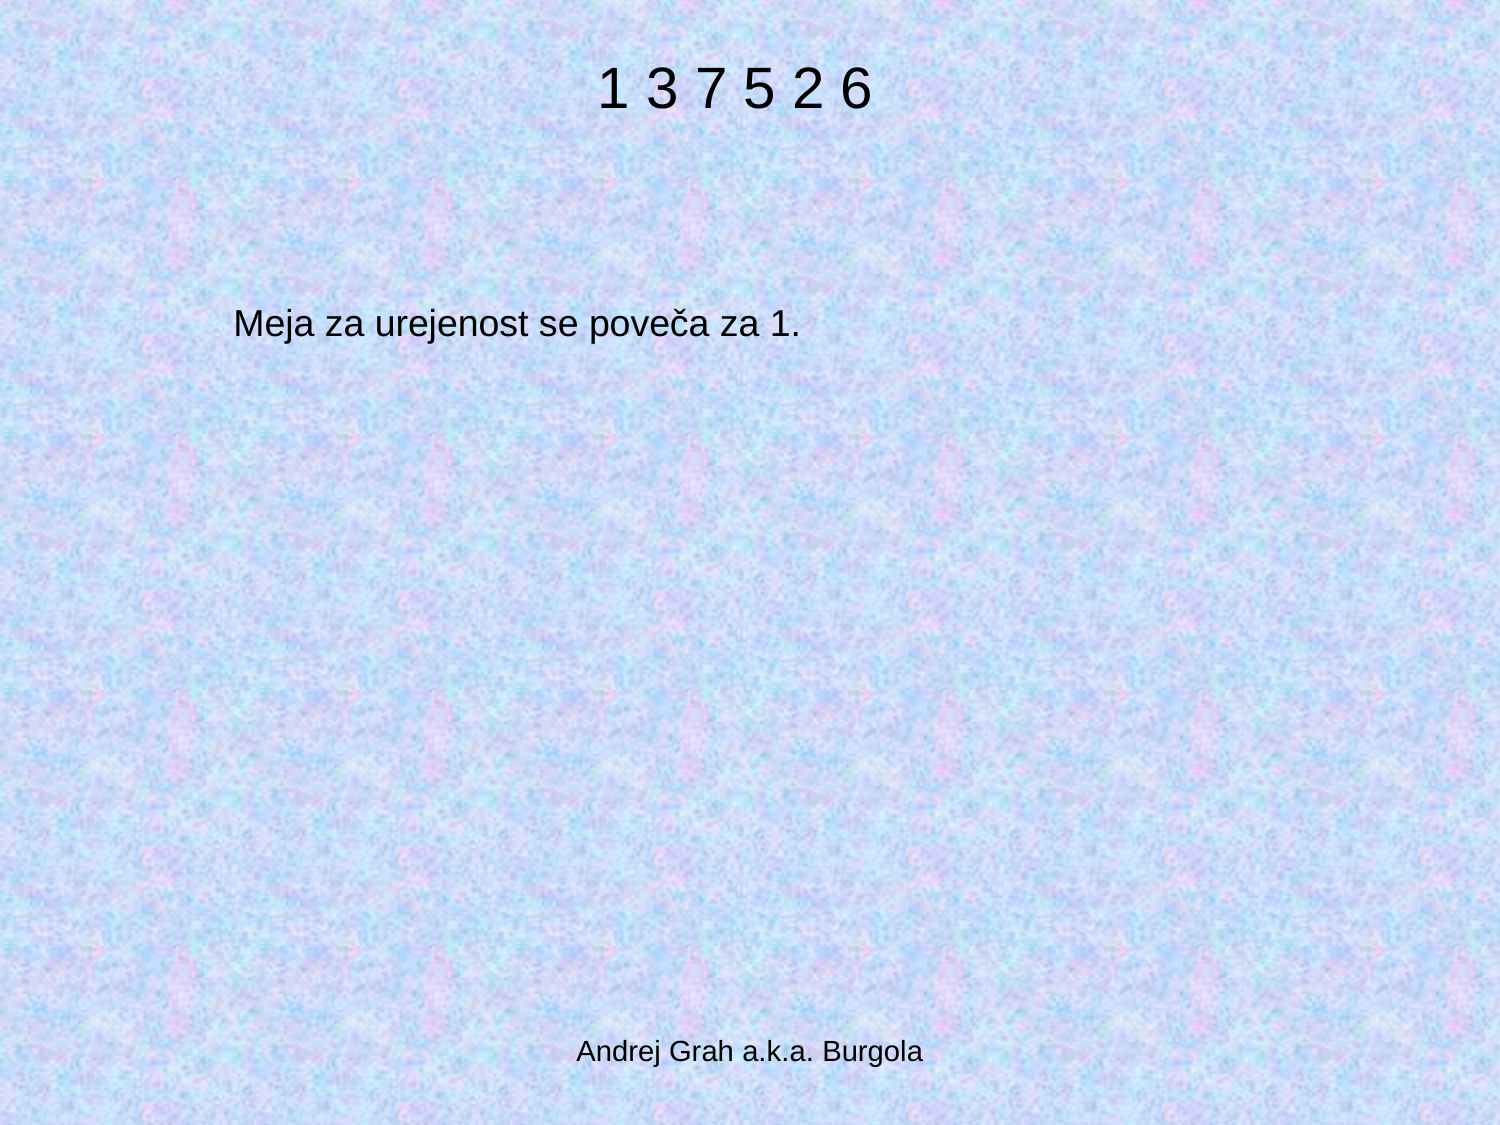

1 3 7 5 2 6
Meja za urejenost se poveča za 1.
Andrej Grah a.k.a. Burgola